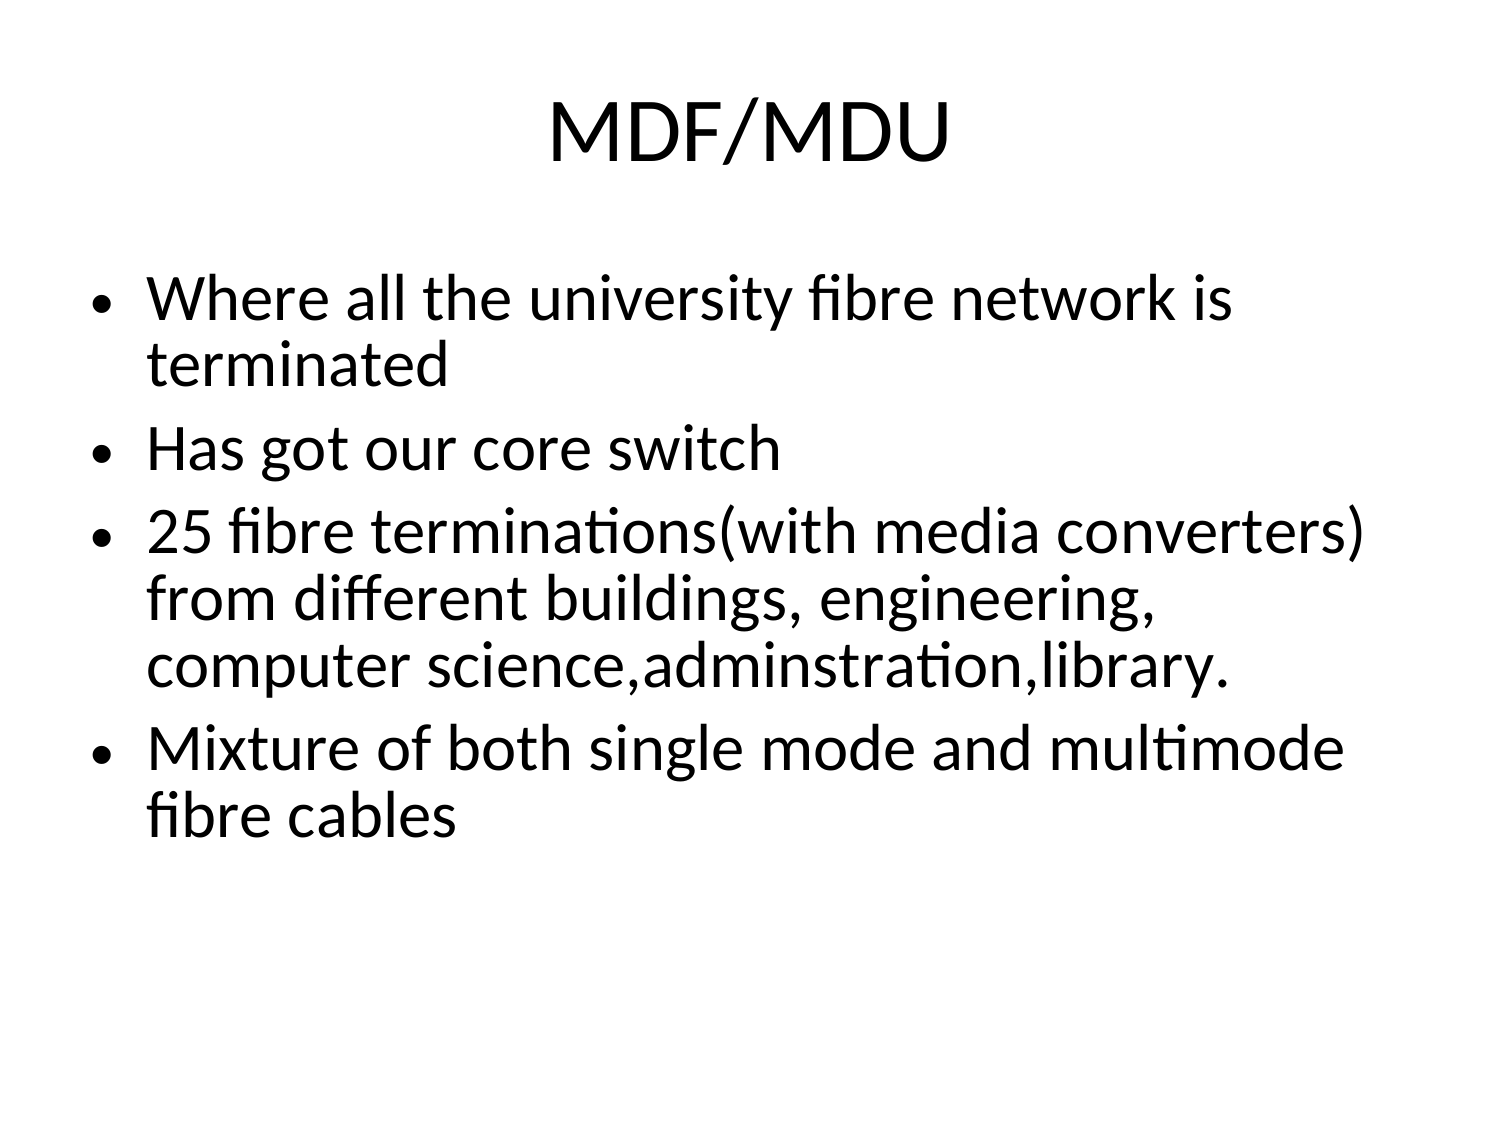

# MDF/MDU
Where all the university fibre network is terminated
Has got our core switch
25 fibre terminations(with media converters) from different buildings, engineering, computer science,adminstration,library.
Mixture of both single mode and multimode fibre cables